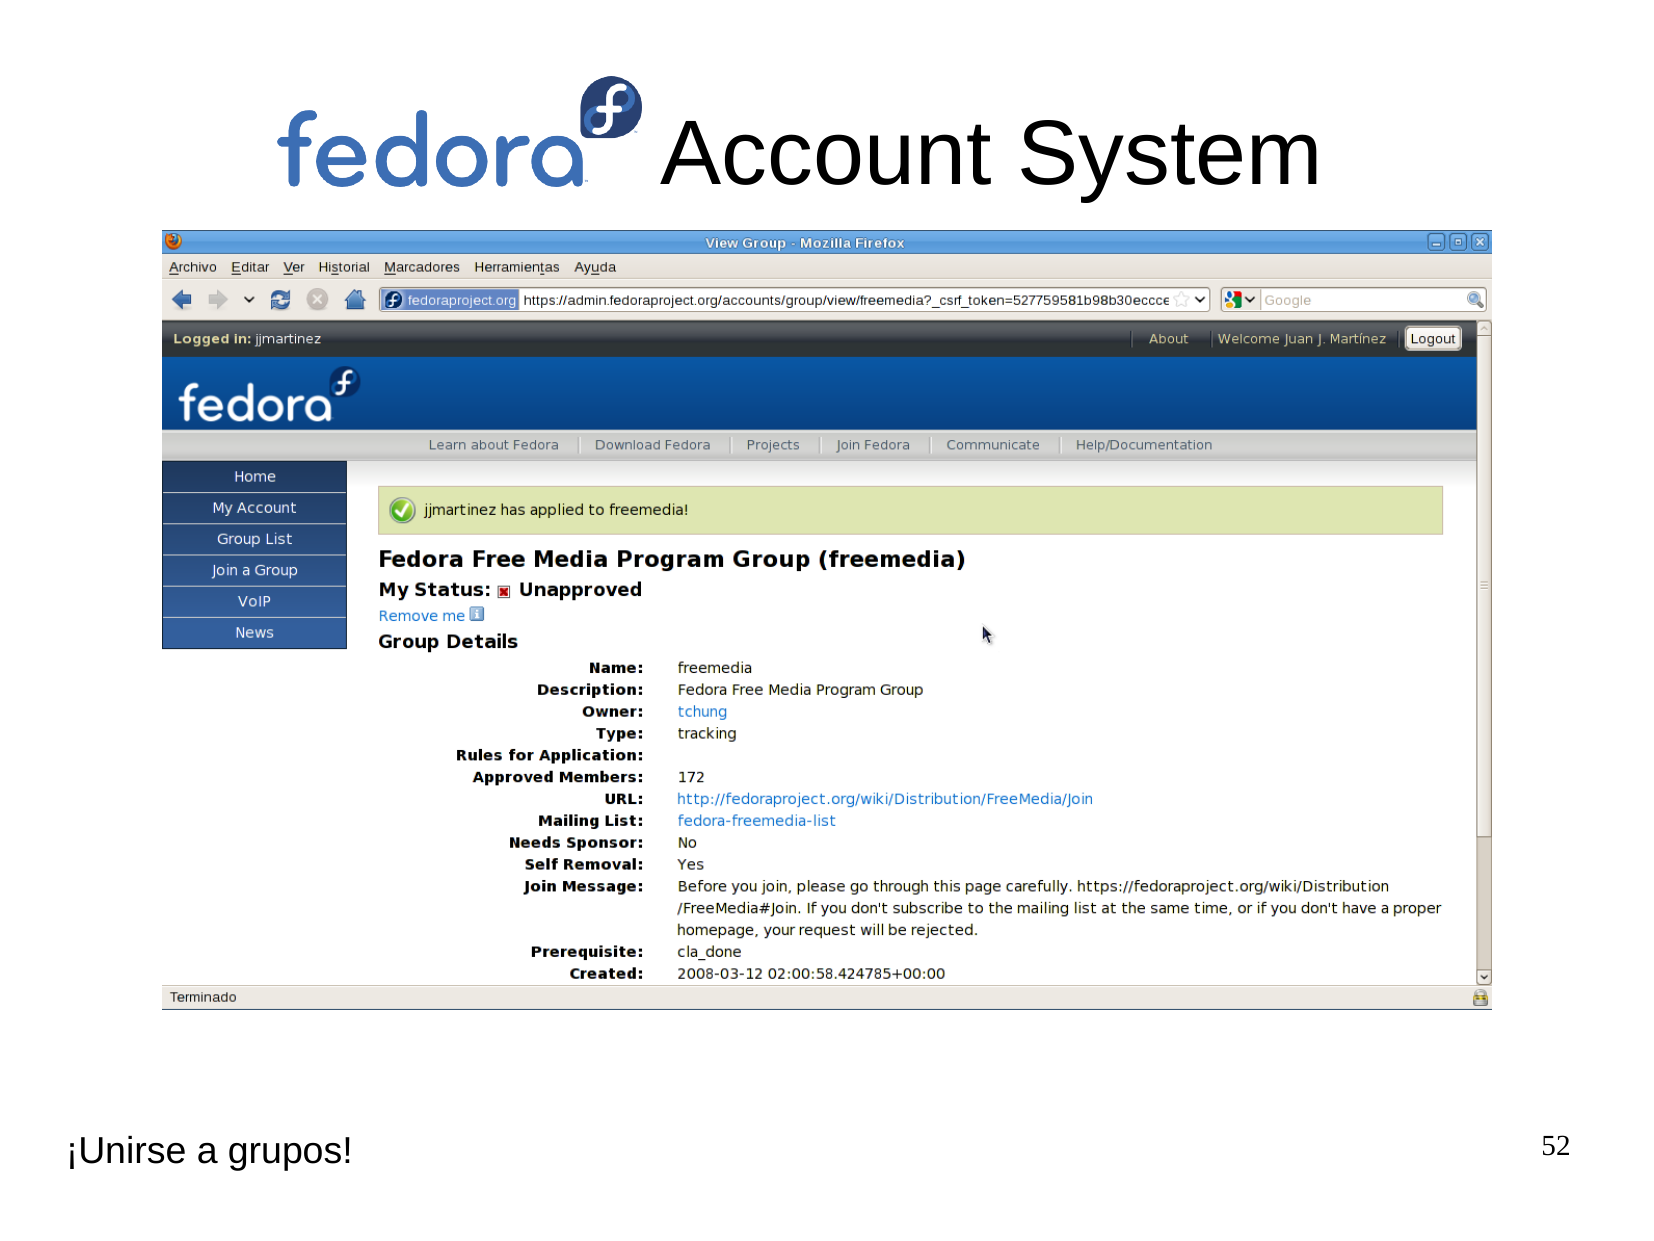

# Account System
¡Unirse a grupos!
52